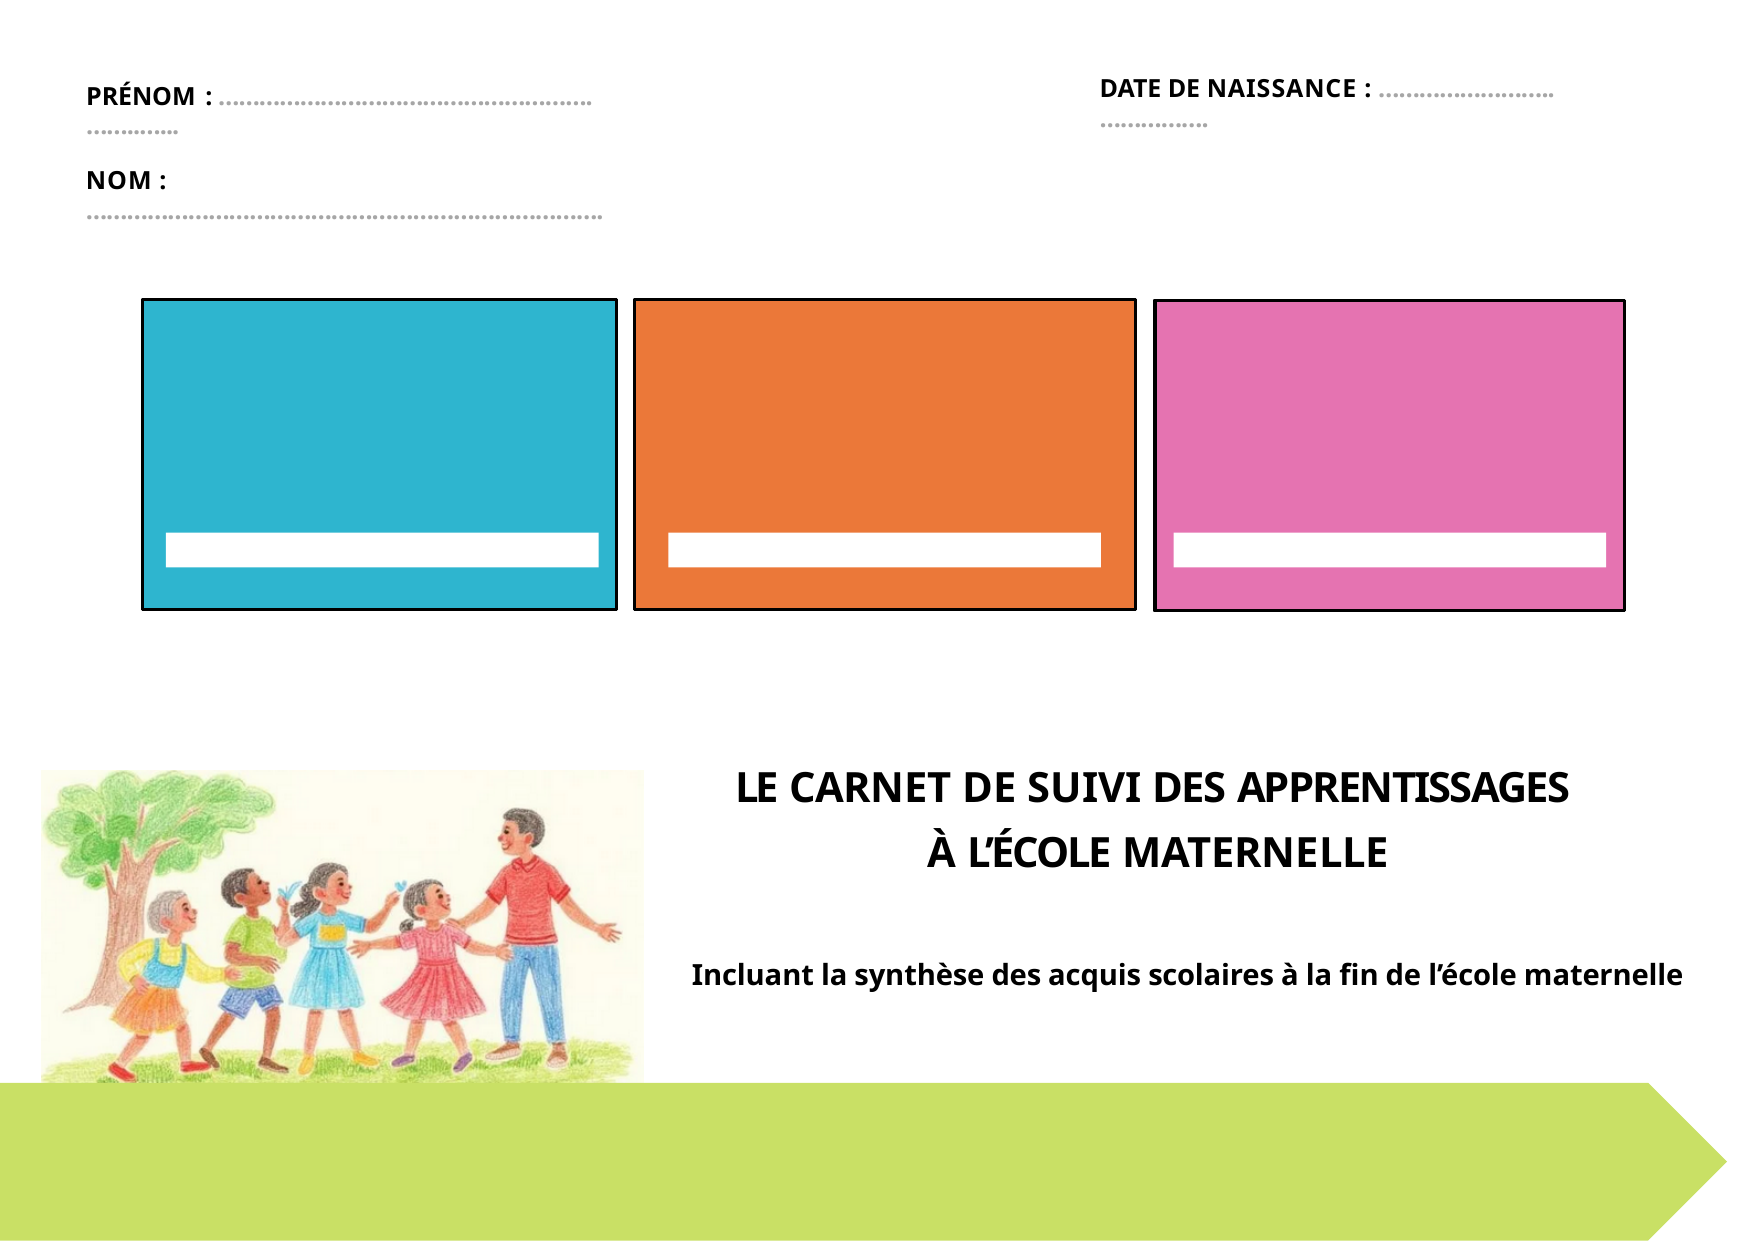

DATE DE NAISSANCE : ……………………..…………….
PRÉNOM : ……………………………………………….……..…...
NOM : ………………………………………………………………….
LE CARNET DE SUIVI DES APPRENTISSAGES
À L’ÉCOLE MATERNELLE
 Incluant la synthèse des acquis scolaires à la fin de l’école maternelle